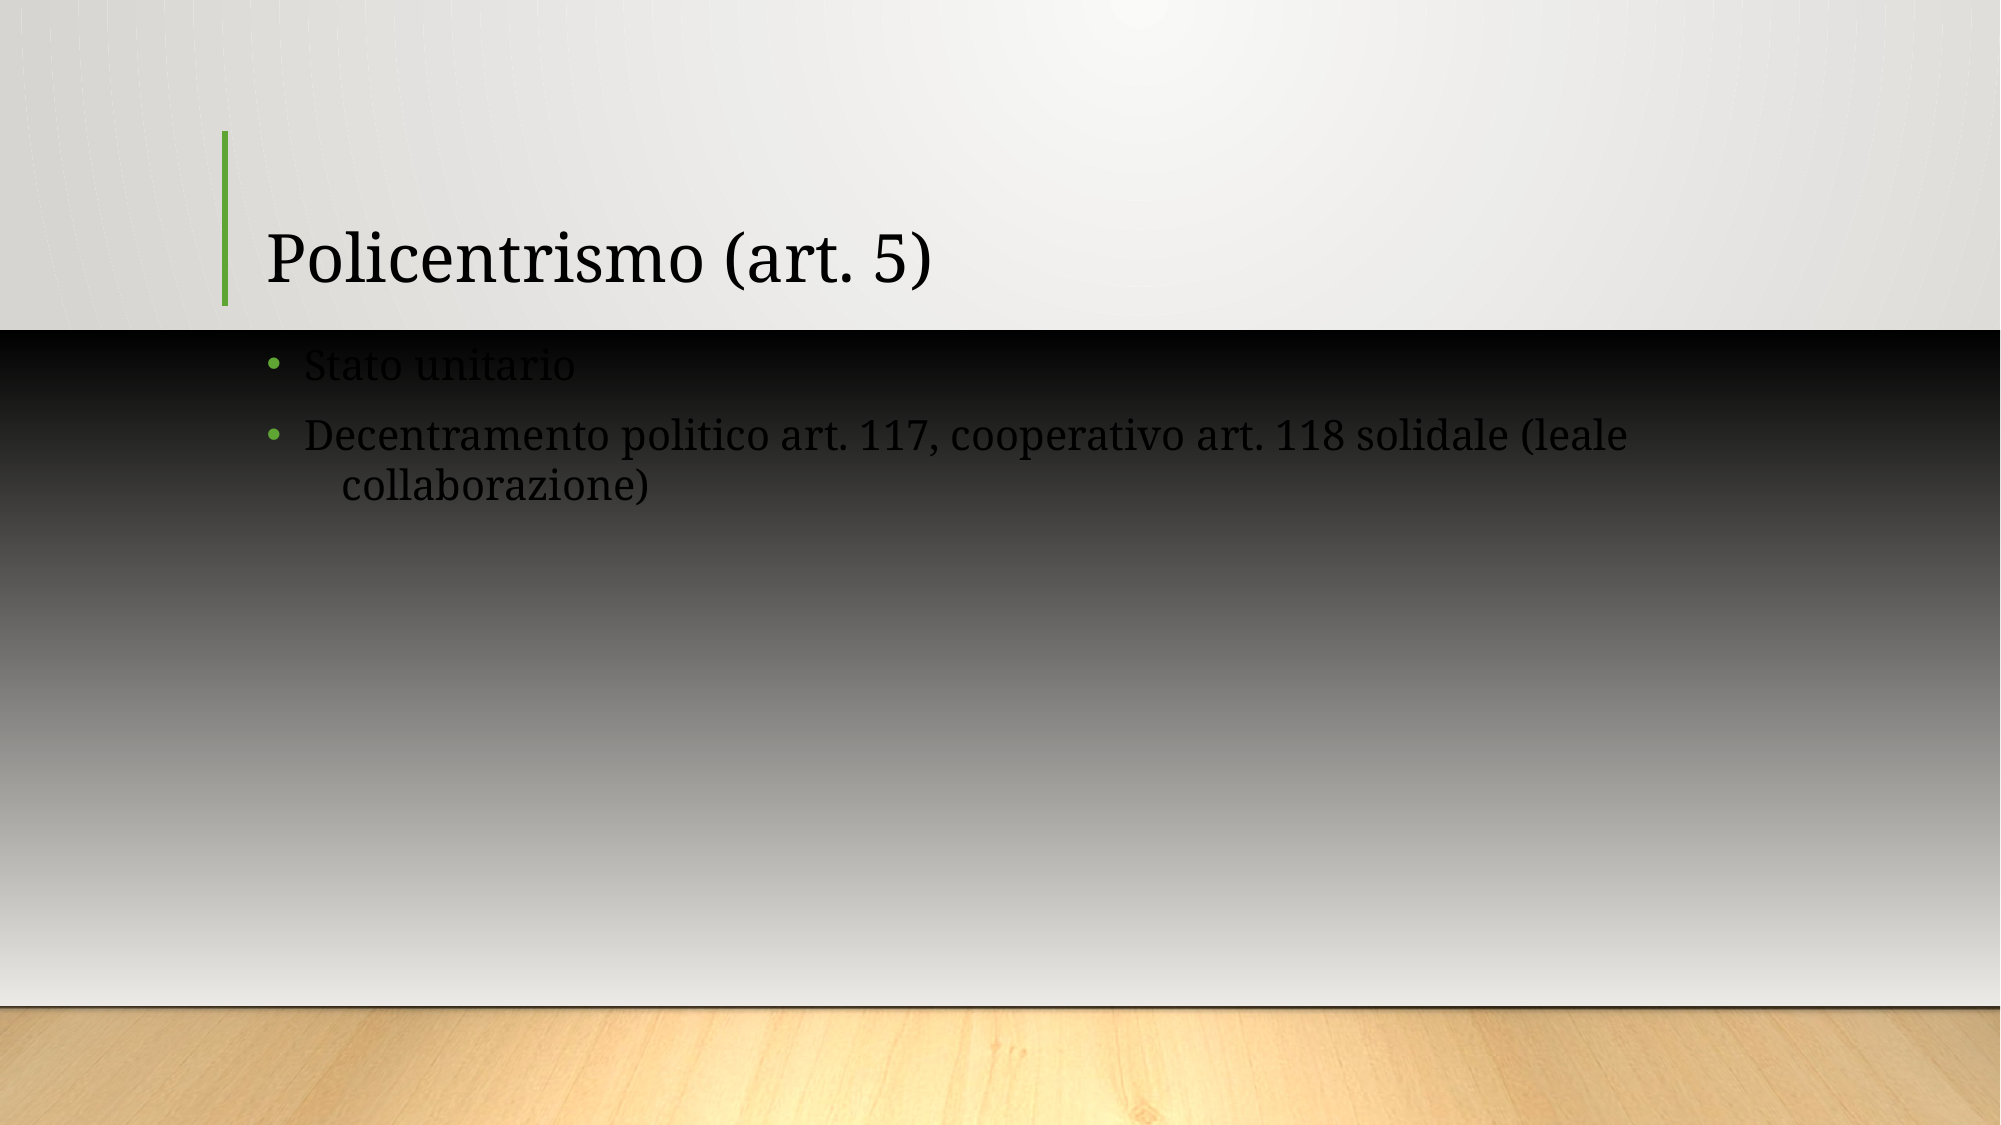

# Policentrismo (art. 5)
Stato unitario
Decentramento politico art. 117, cooperativo art. 118 solidale (leale collaborazione)